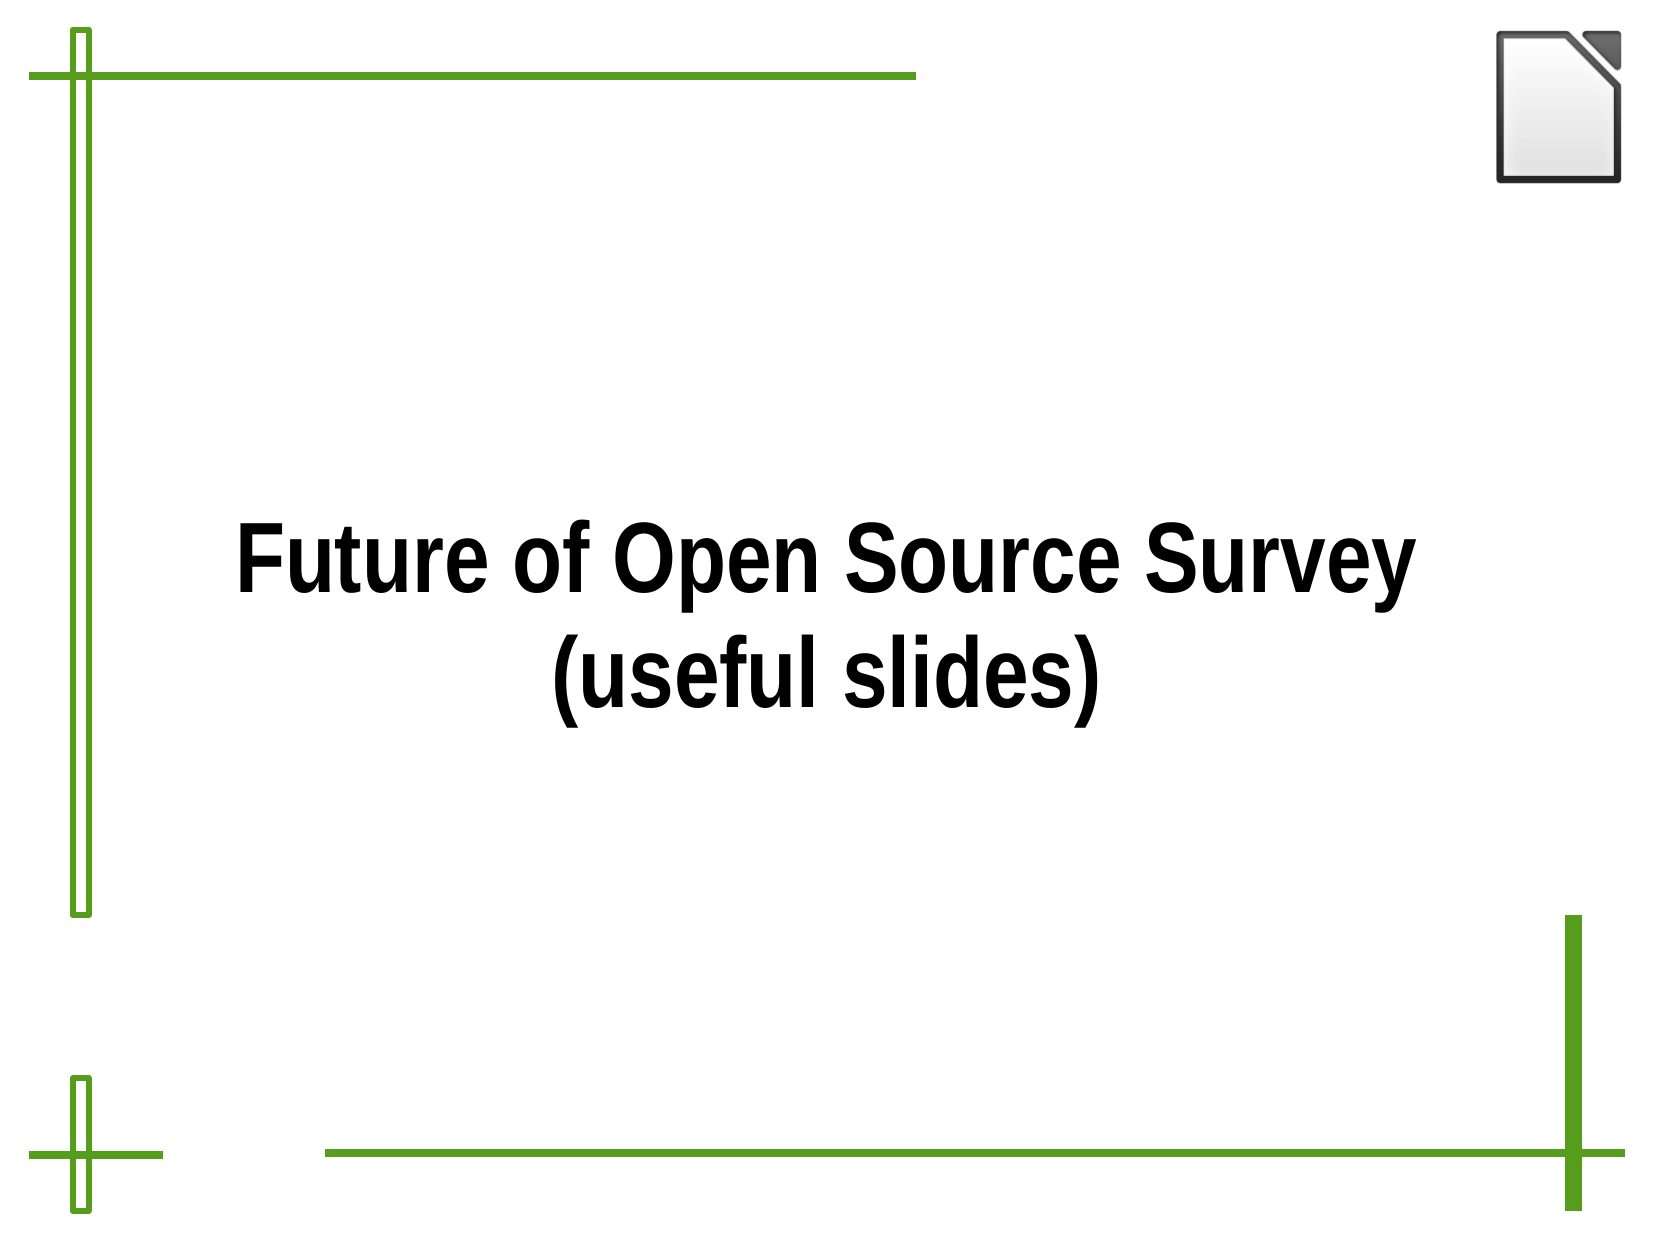

# Future of Open Source Survey
(useful slides)